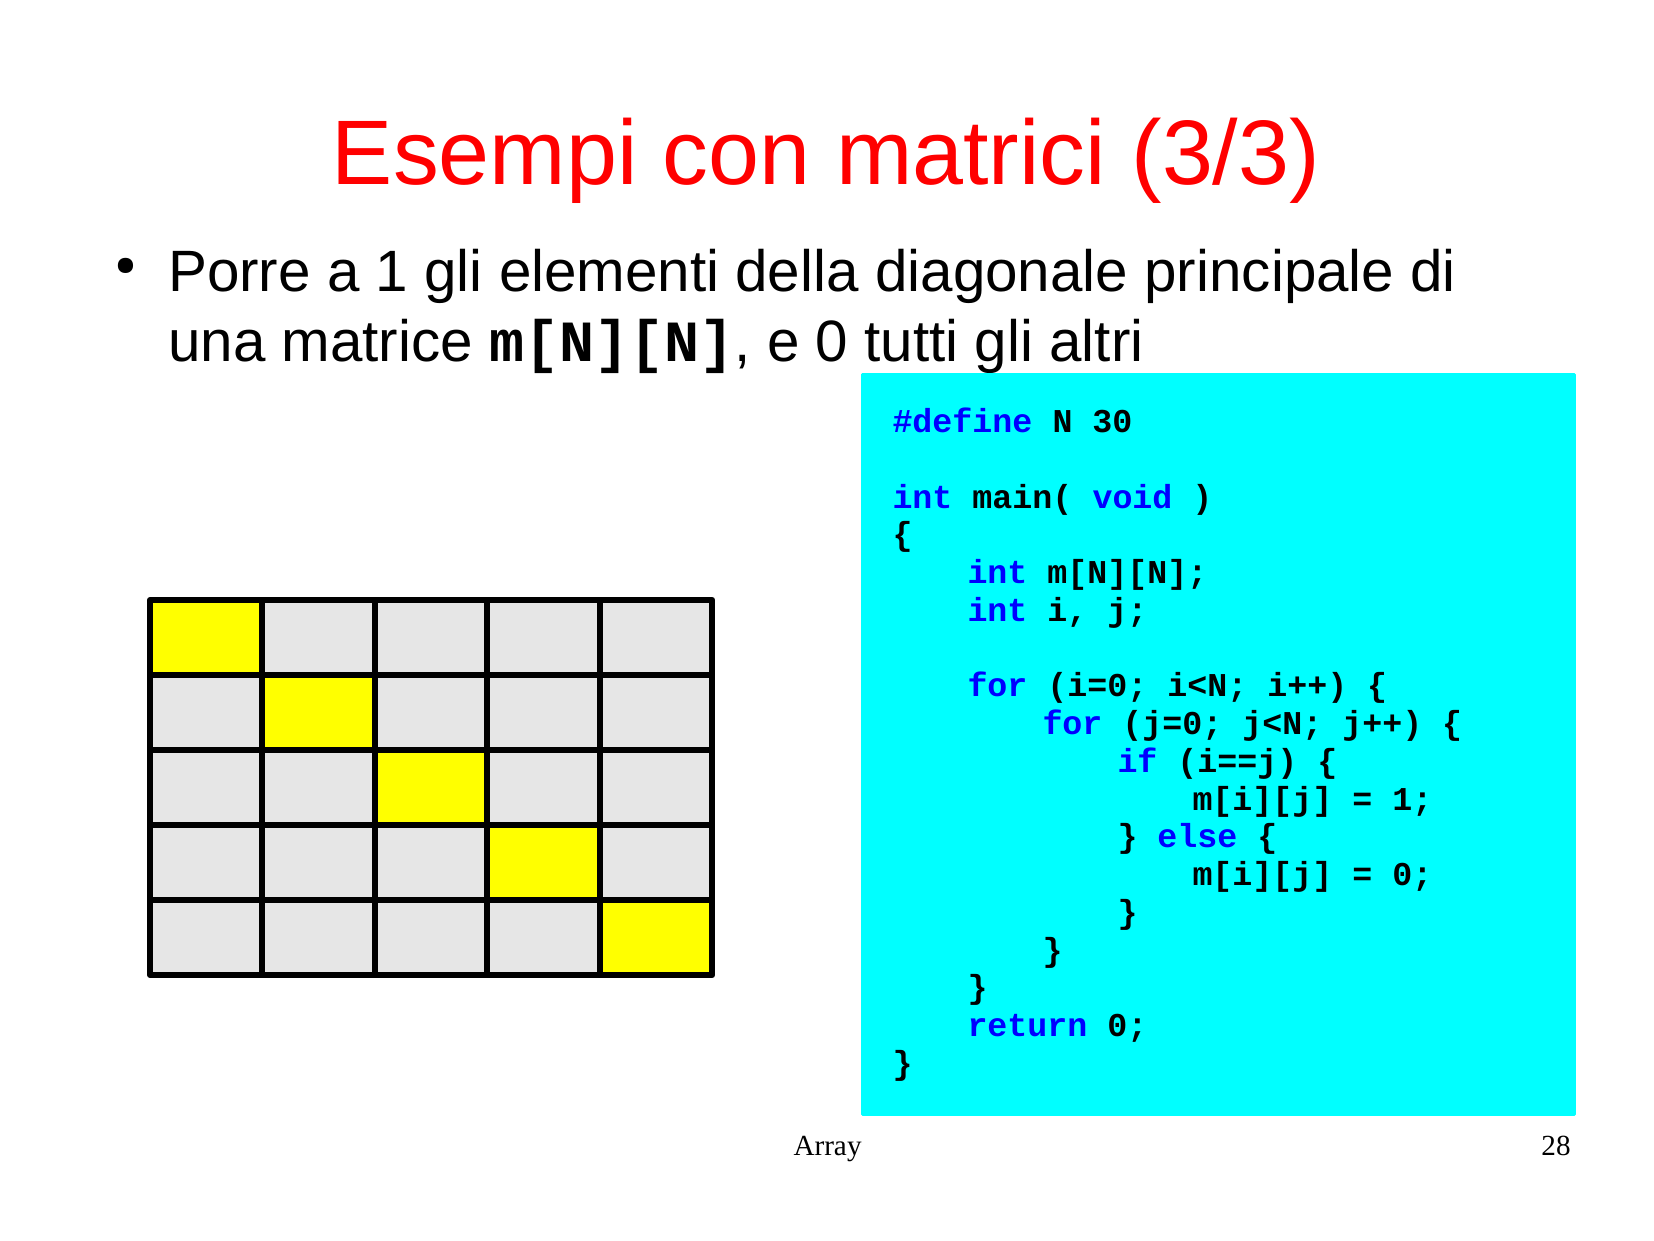

# Esempi con matrici (3/3)
Porre a 1 gli elementi della diagonale principale di una matrice m[N][N], e 0 tutti gli altri
#define N 30
int main( void )
{
	int m[N][N];
	int i, j;
	for (i=0; i<N; i++) {
		for (j=0; j<N; j++) {
			if (i==j) {
				m[i][j] = 1;
			} else {
				m[i][j] = 0;
			}
		}
	}
	return 0;
}
Array
28